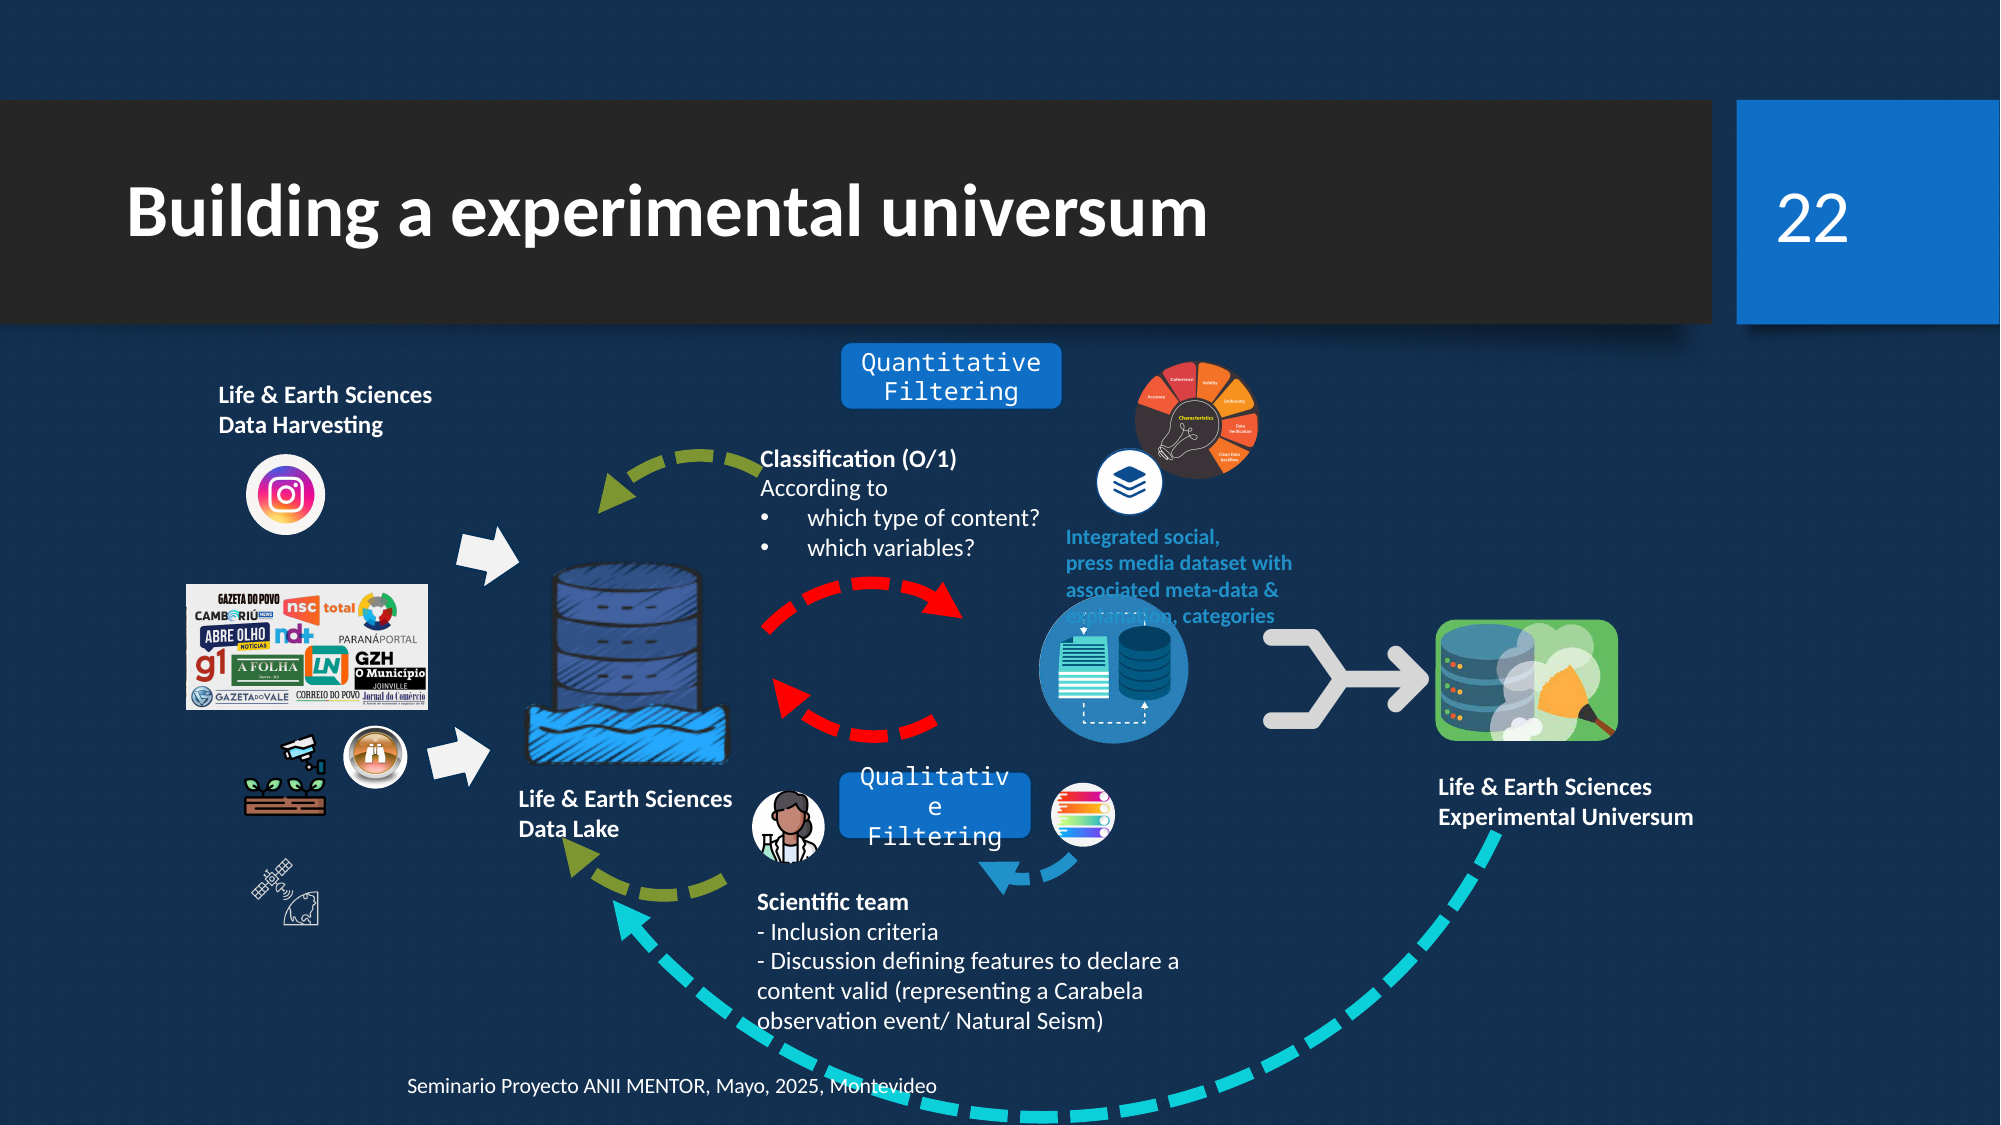

# Building a experimental universum
Quantitative
Filtering
Life & Earth Sciences
Data Harvesting
Classification (O/1)
According to
which type of content?
which variables?
Integrated social,
press media dataset with associated meta-data & explanation, categories
Life & Earth Sciences
Experimental Universum
Qualitative
Filtering
Life & Earth Sciences
Data Lake
Scientific team
- Inclusion criteria
- Discussion defining features to declare a content valid (representing a Carabela observation event/ Natural Seism)
Seminario Proyecto ANII MENTOR, Mayo, 2025, Montevideo